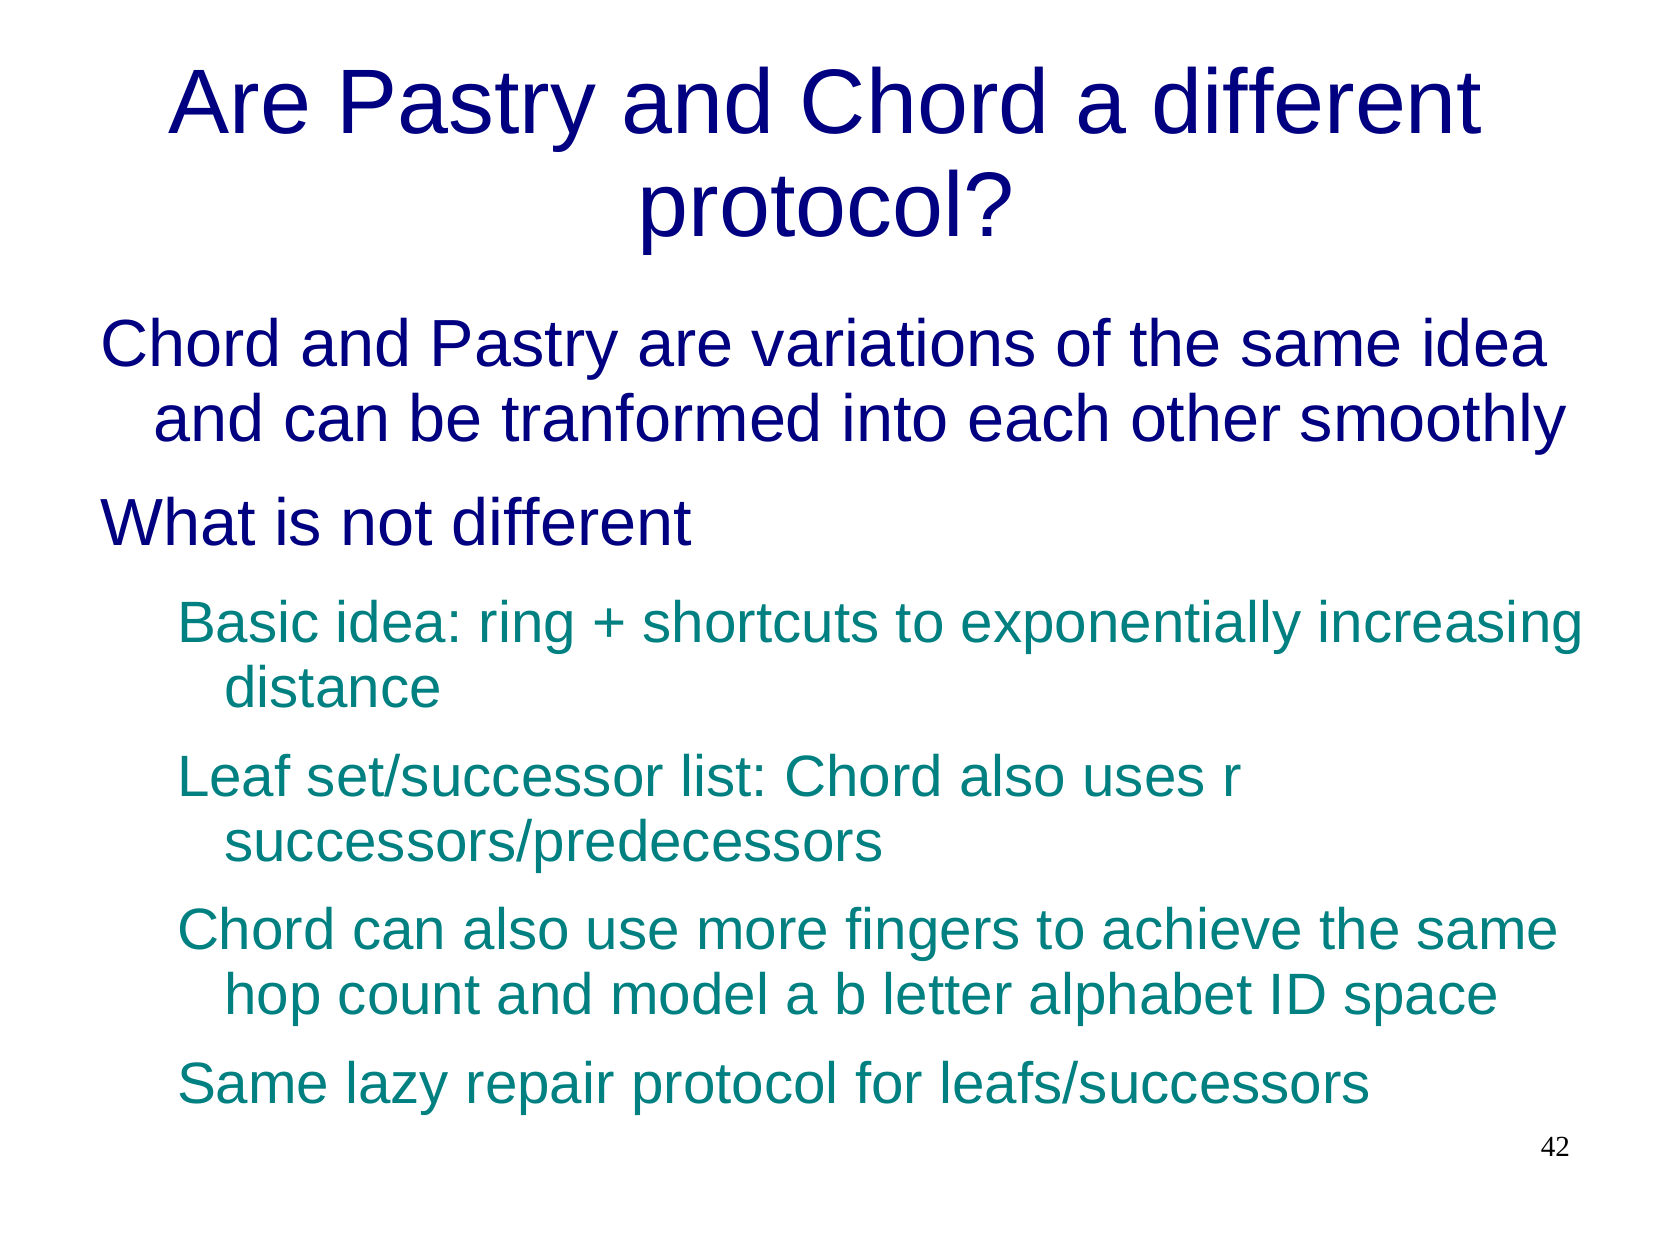

# Are Pastry and Chord a different protocol?
Chord and Pastry are variations of the same idea and can be tranformed into each other smoothly
What is not different
Basic idea: ring + shortcuts to exponentially increasing distance
Leaf set/successor list: Chord also uses r successors/predecessors
Chord can also use more fingers to achieve the same hop count and model a b letter alphabet ID space
Same lazy repair protocol for leafs/successors
42